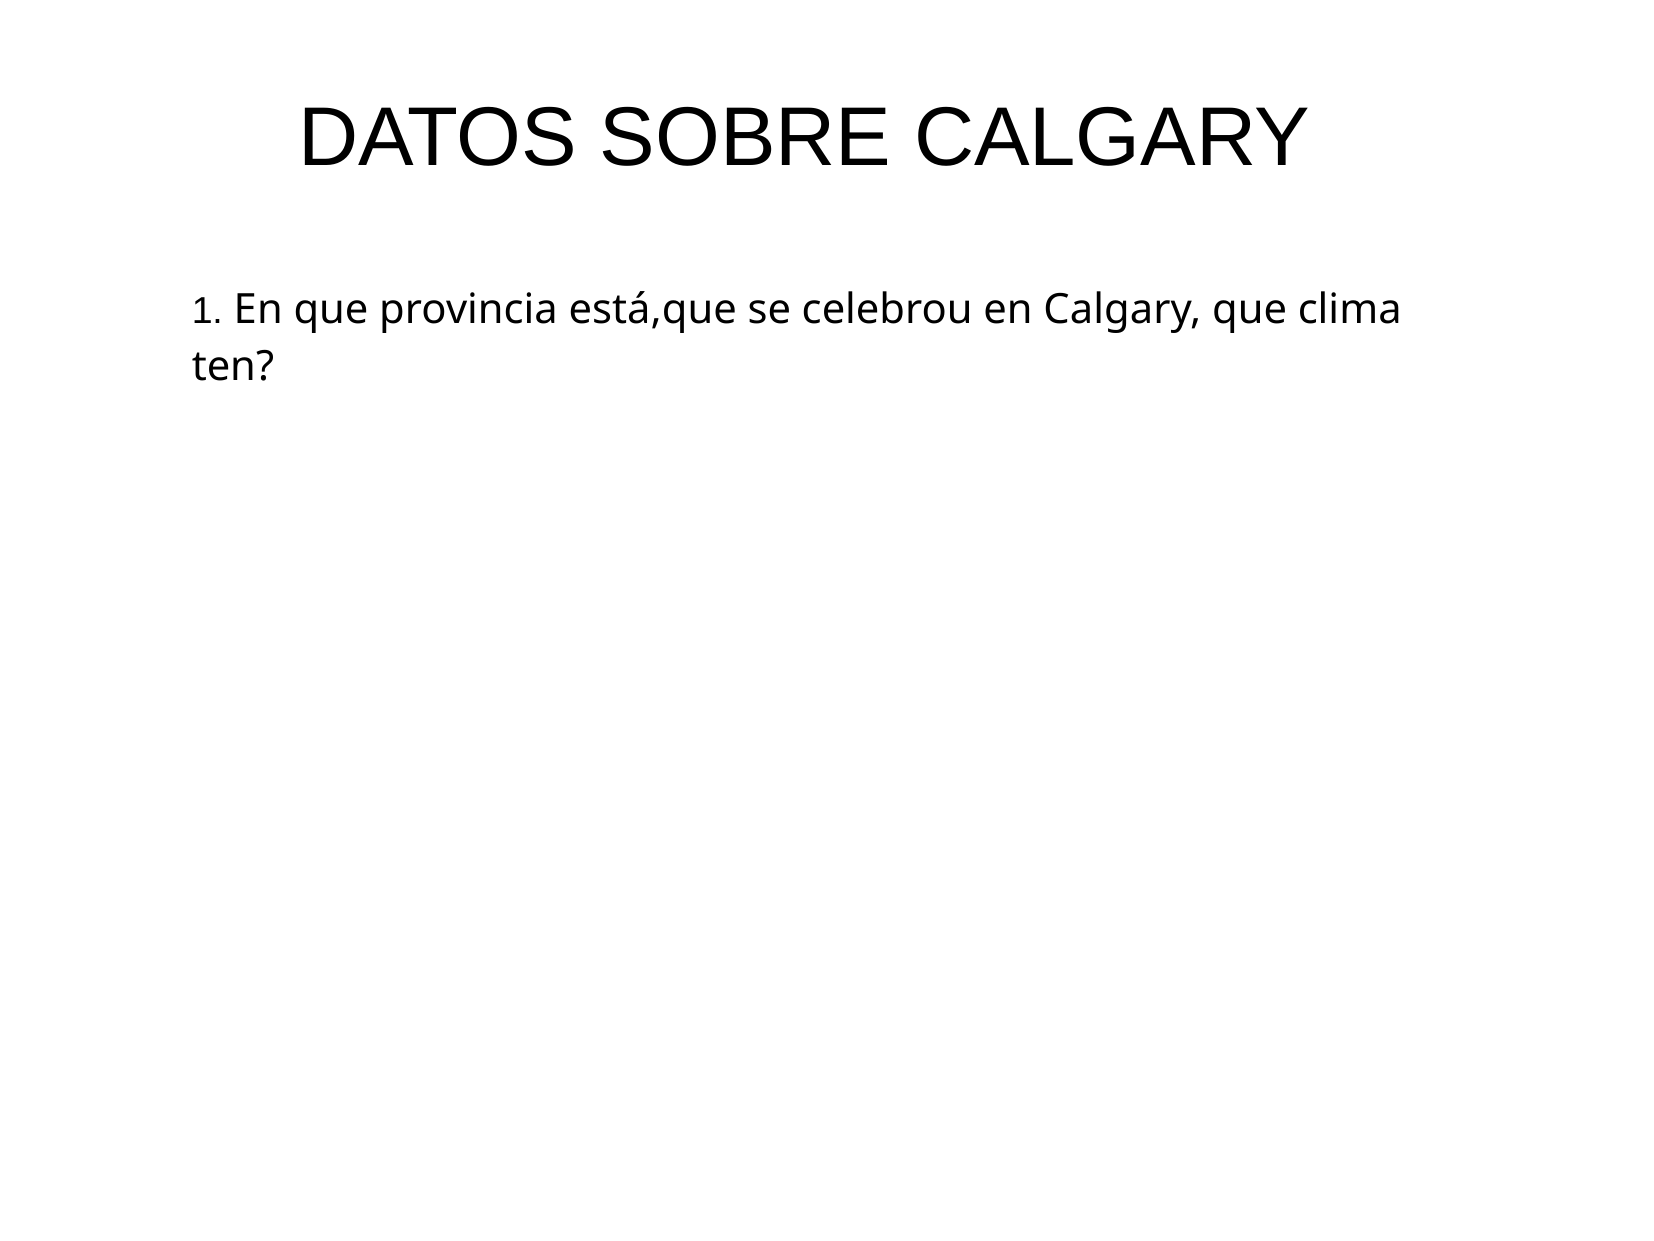

DATOS SOBRE CALGARY
1. En que provincia está,que se celebrou en Calgary, que clima ten?